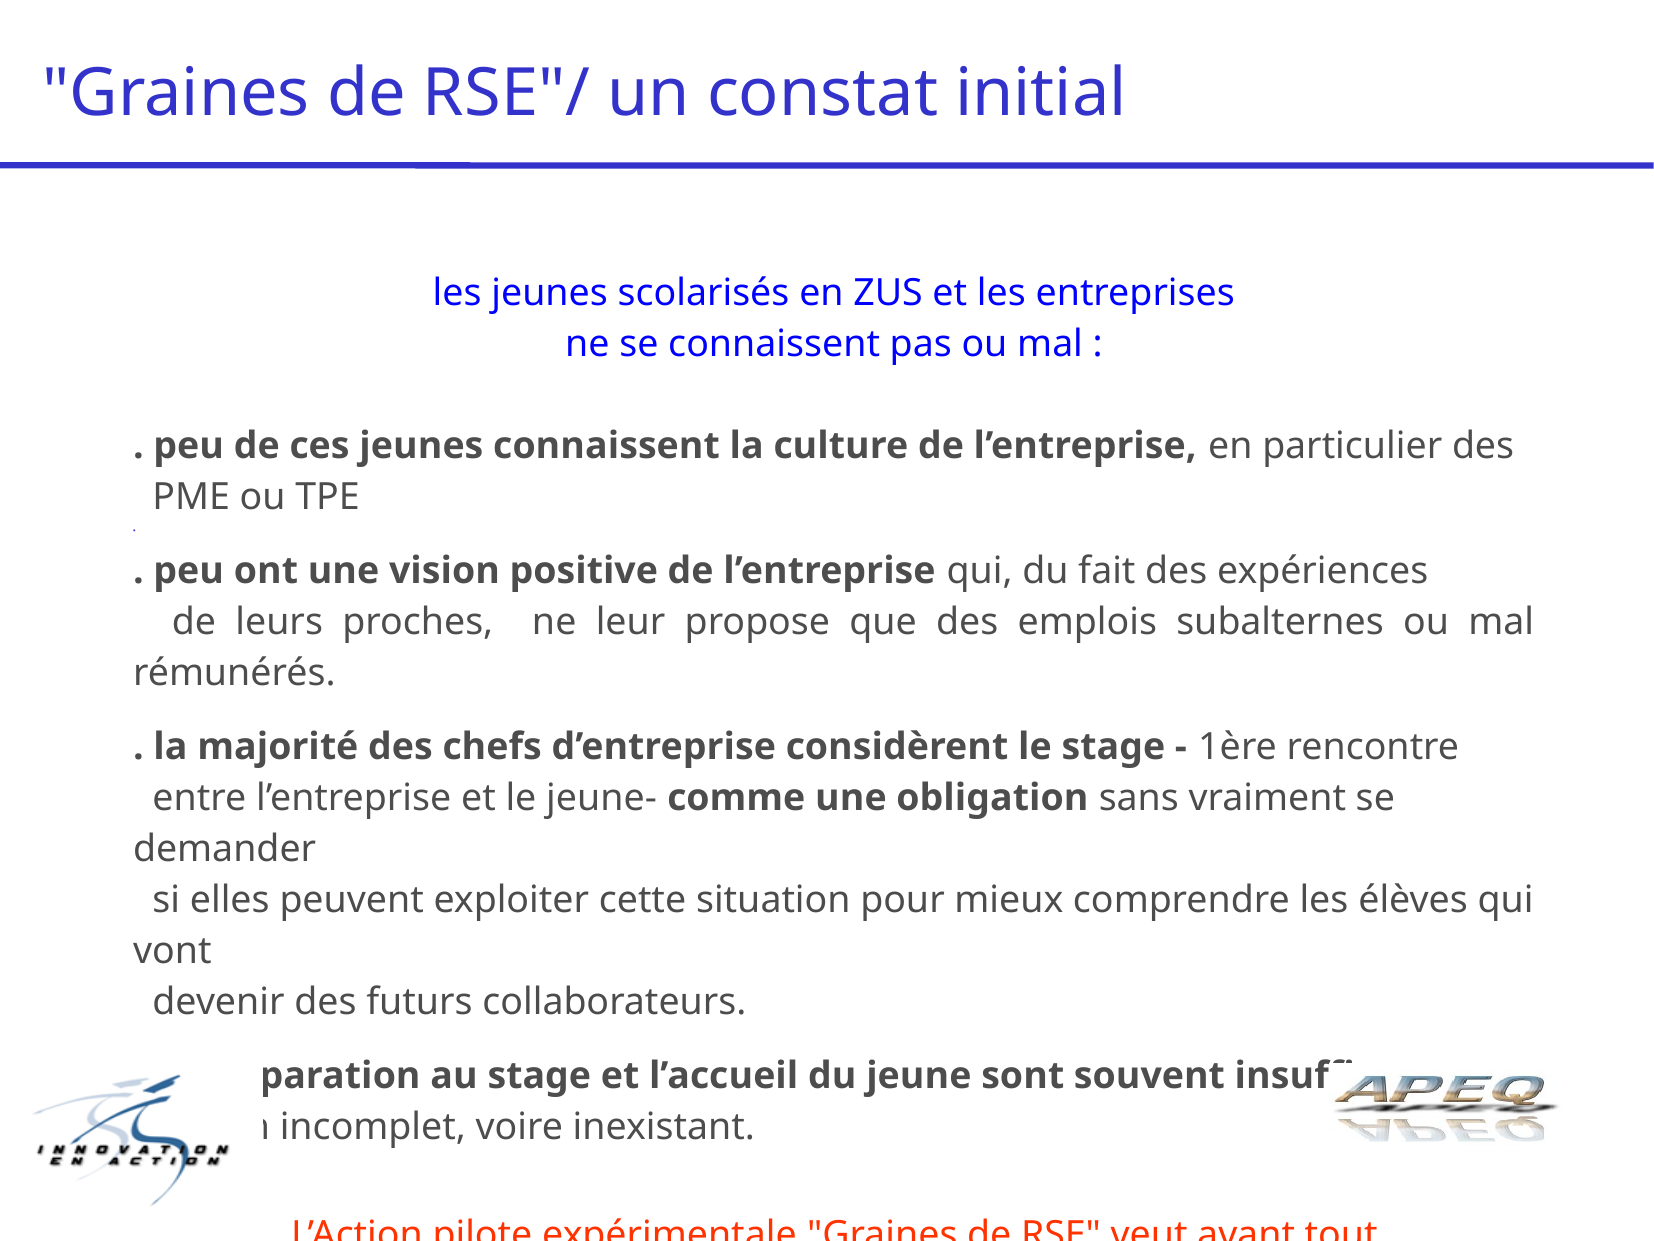

"Graines de RSE"/ un constat initial
les jeunes scolarisés en ZUS et les entreprises
ne se connaissent pas ou mal :
. peu de ces jeunes connaissent la culture de l’entreprise, en particulier des
 PME ou TPE
. peu ont une vision positive de l’entreprise qui, du fait des expériences
 de leurs proches, ne leur propose que des emplois subalternes ou mal rémunérés.
. la majorité des chefs d’entreprise considèrent le stage - 1ère rencontre
 entre l’entreprise et le jeune- comme une obligation sans vraiment se demander
 si elles peuvent exploiter cette situation pour mieux comprendre les élèves qui vont
 devenir des futurs collaborateurs.
. la préparation au stage et l’accueil du jeune sont souvent insuffisants et
 le blan incomplet, voire inexistant.
L’Action pilote expérimentale "Graines de RSE" veut avant tout
rapprocher ces deux mondes qui se connaissent mal.